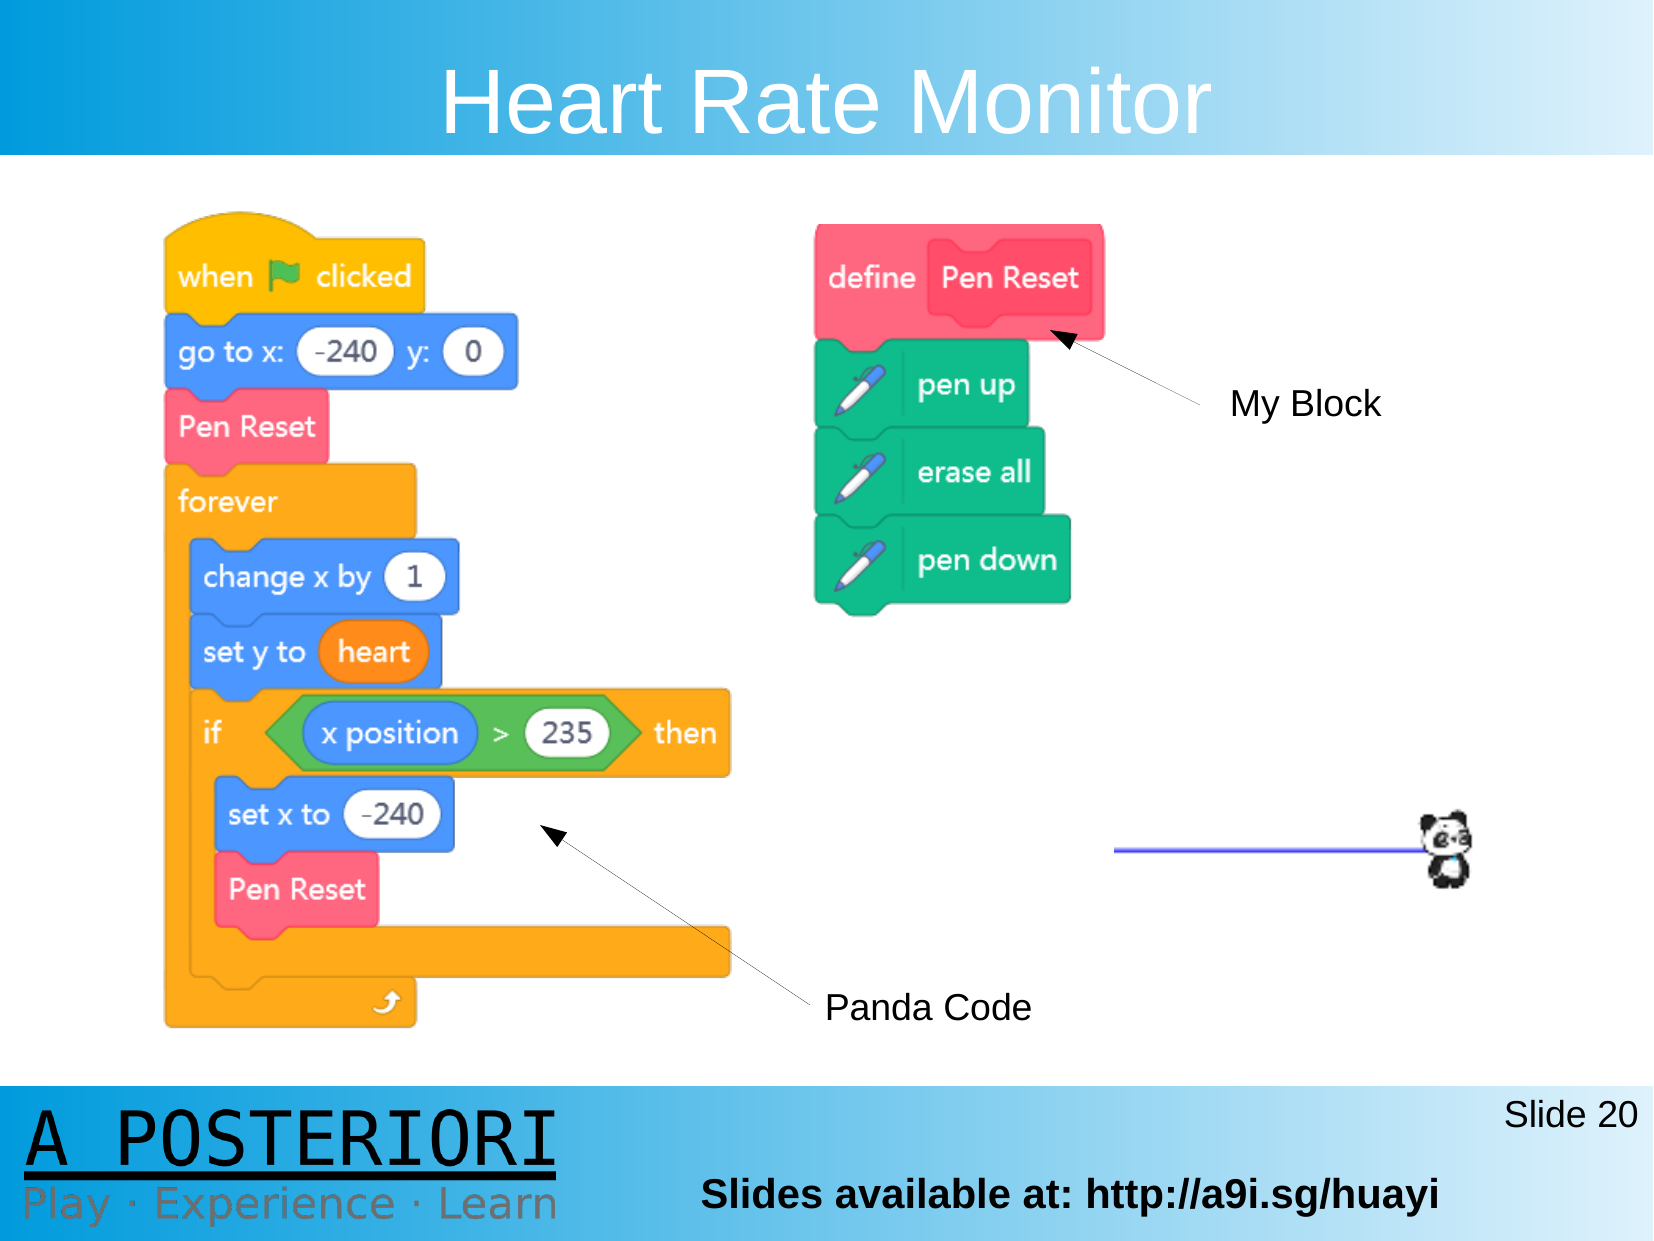

# Heart Rate Monitor
My Block
Panda Code